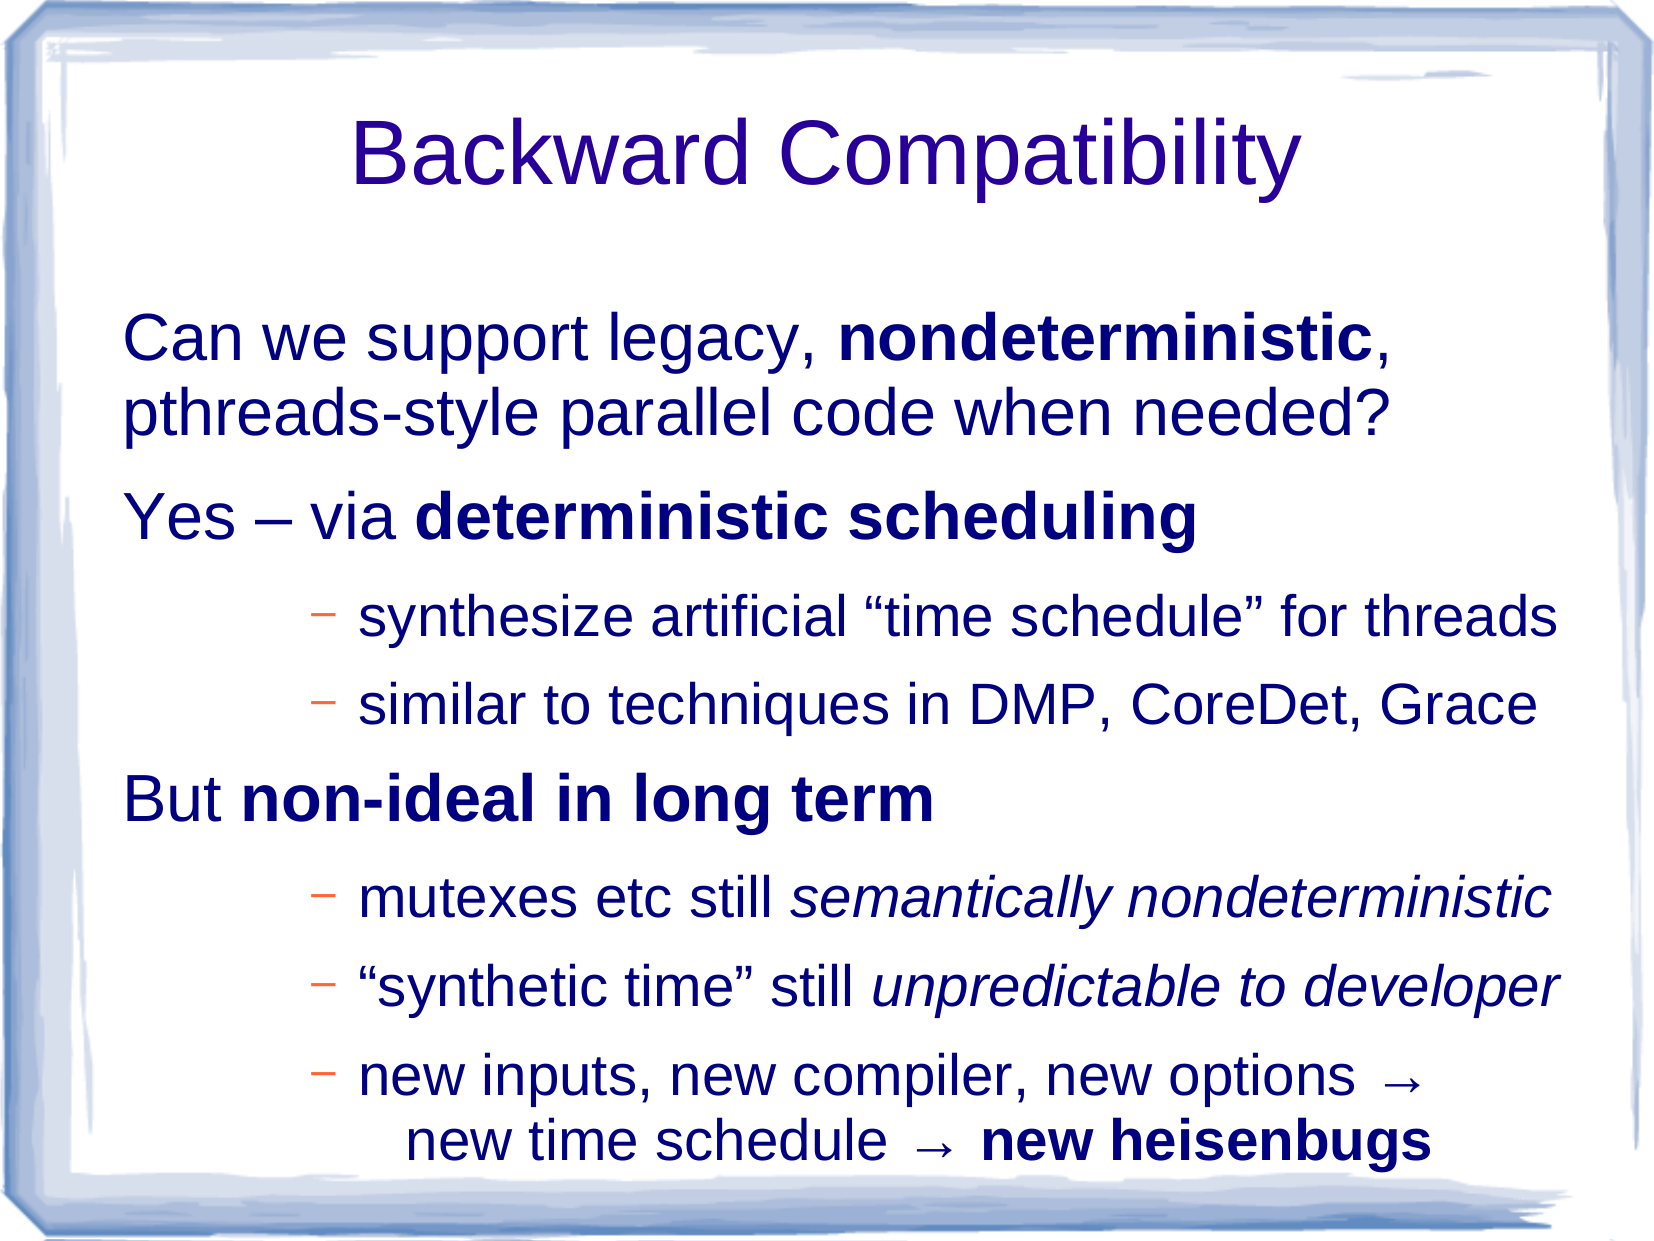

# Backward Compatibility
Can we support legacy, nondeterministic, pthreads-style parallel code when needed?
Yes – via deterministic scheduling
synthesize artificial “time schedule” for threads
similar to techniques in DMP, CoreDet, Grace
But non-ideal in long term
mutexes etc still semantically nondeterministic
“synthetic time” still unpredictable to developer
new inputs, new compiler, new options →
new time schedule → new heisenbugs